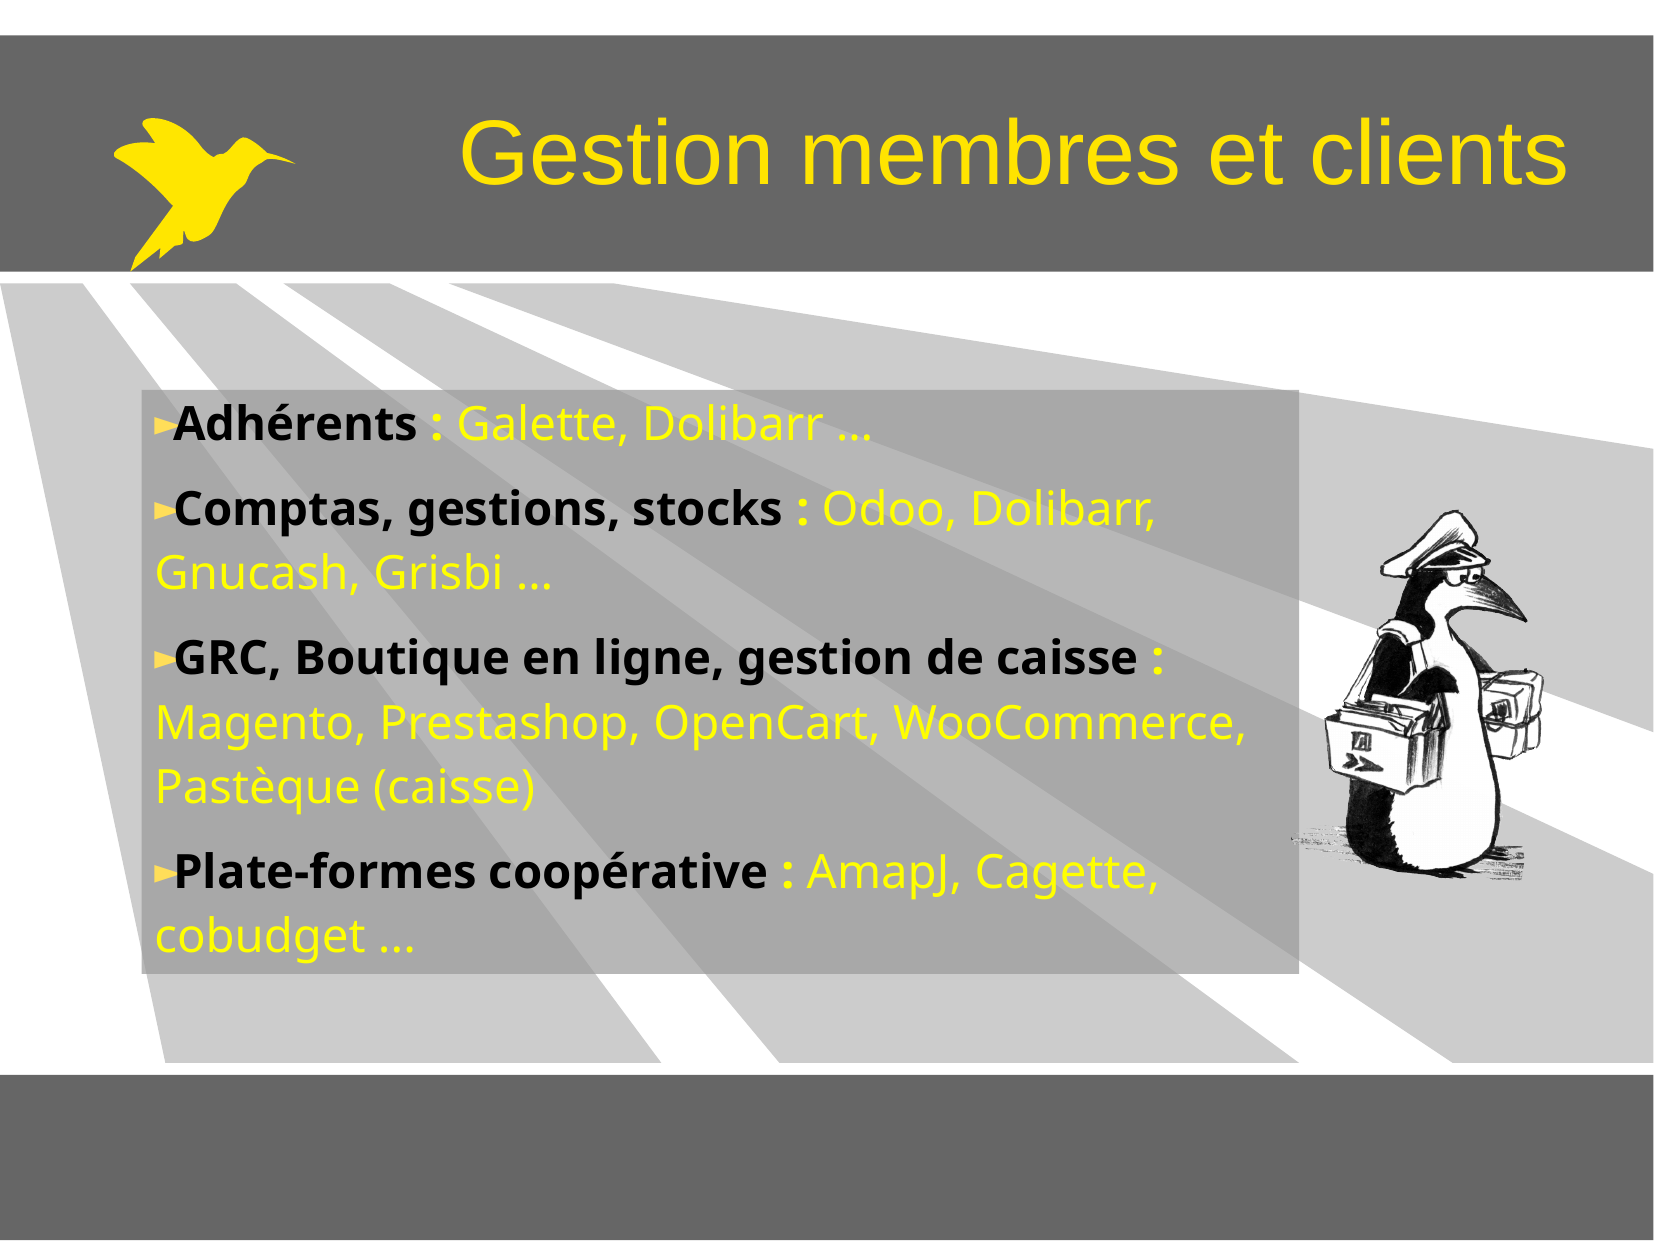

# Gestion membres et clients
Adhérents : Galette, Dolibarr …
Comptas, gestions, stocks : Odoo, Dolibarr, Gnucash, Grisbi …
GRC, Boutique en ligne, gestion de caisse : Magento, Prestashop, OpenCart, WooCommerce, Pastèque (caisse)
Plate-formes coopérative : AmapJ, Cagette, cobudget ...